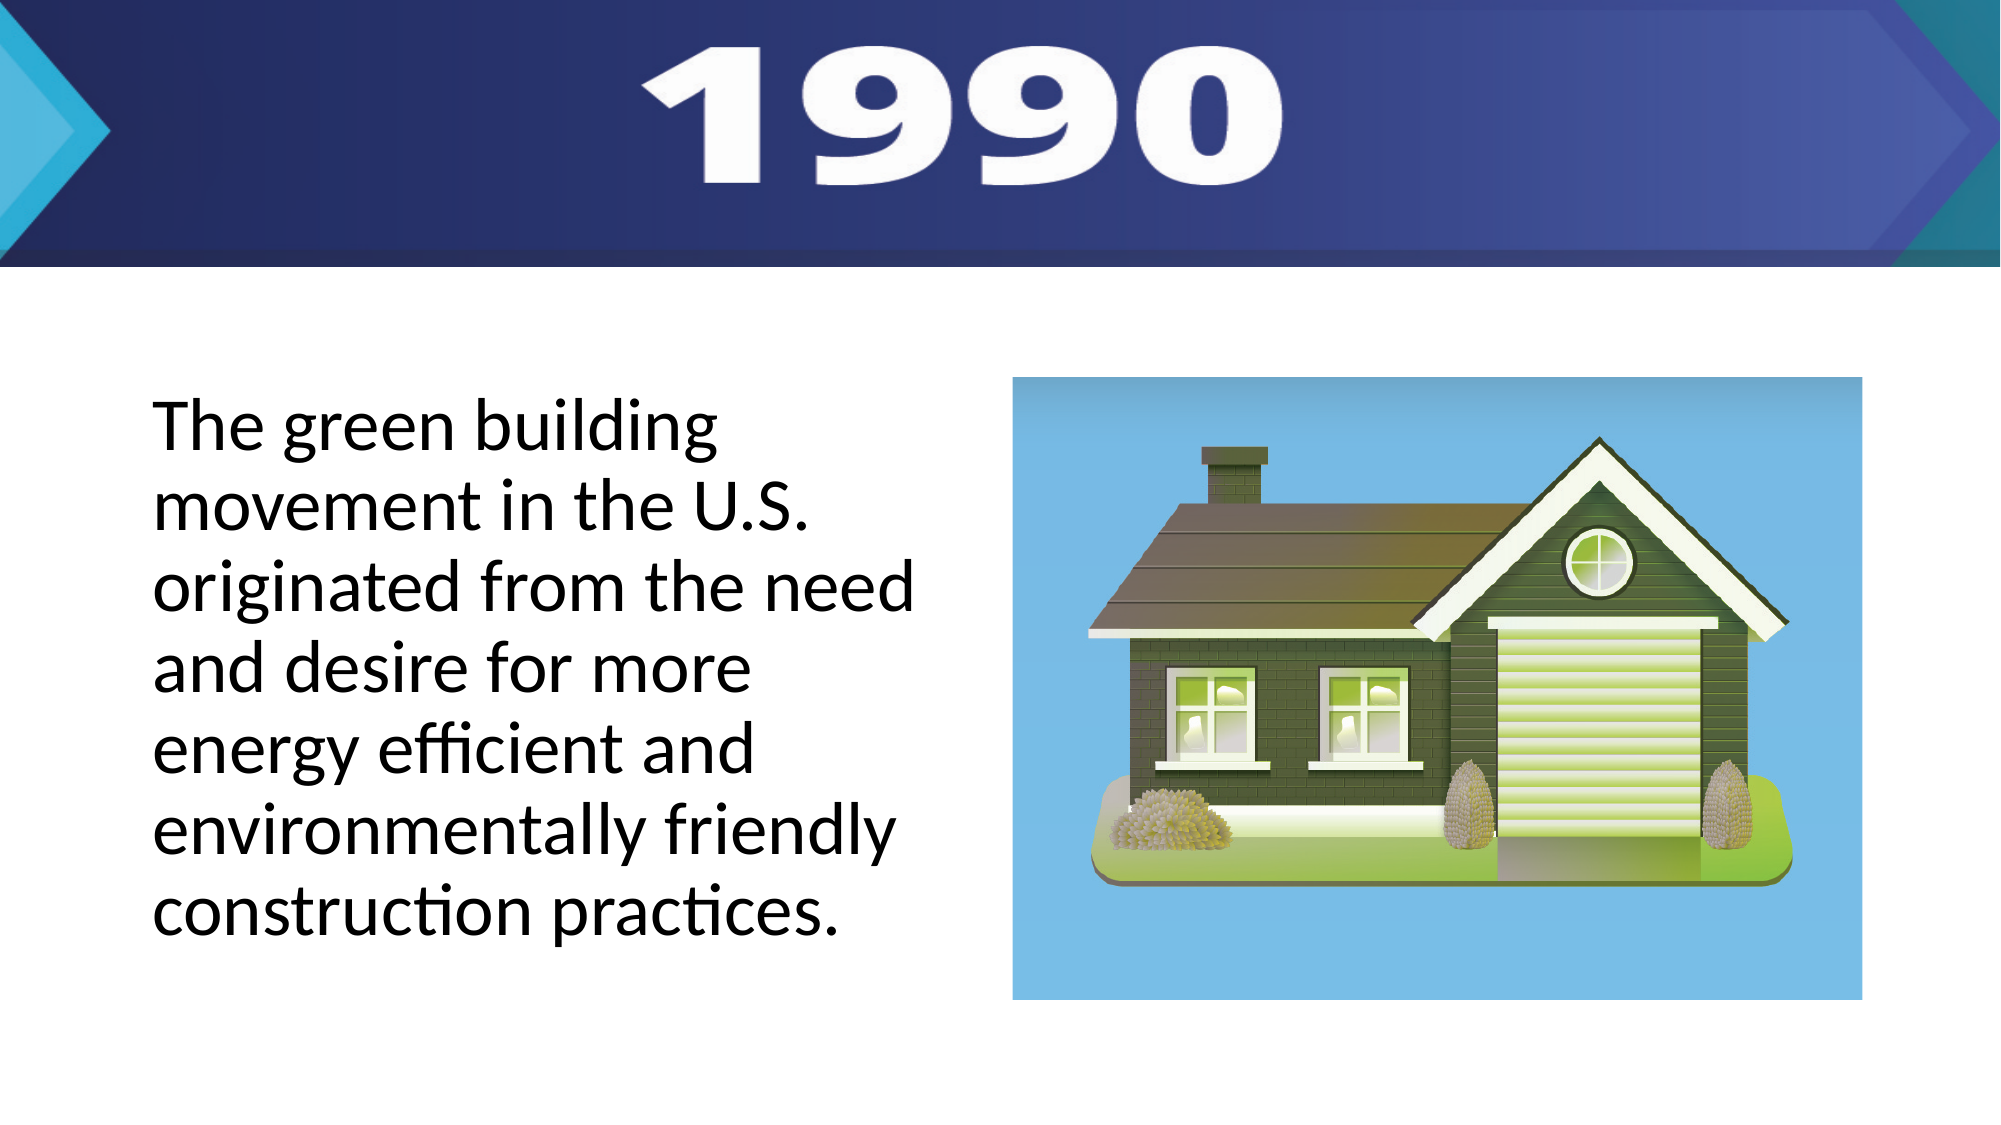

# The green building movement in the U.S. originated from the need and desire for more energy efficient and environmentally friendly construction practices.